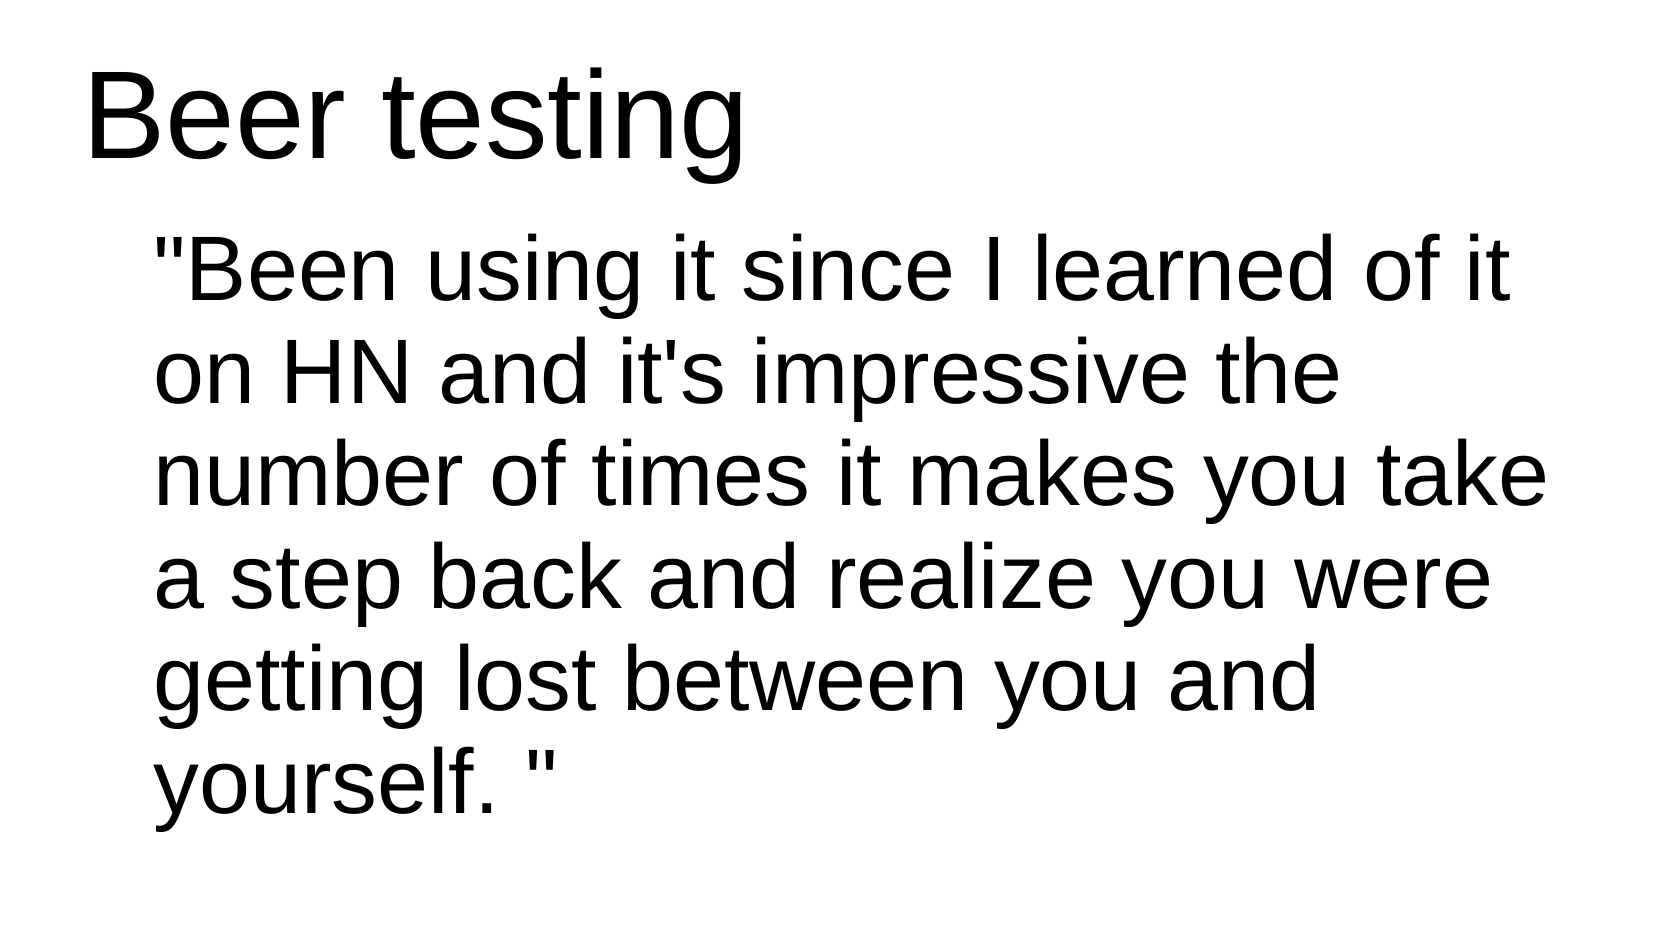

# Beer testing
"Been using it since I learned of it on HN and it's impressive the number of times it makes you take a step back and realize you were getting lost between you and yourself. "